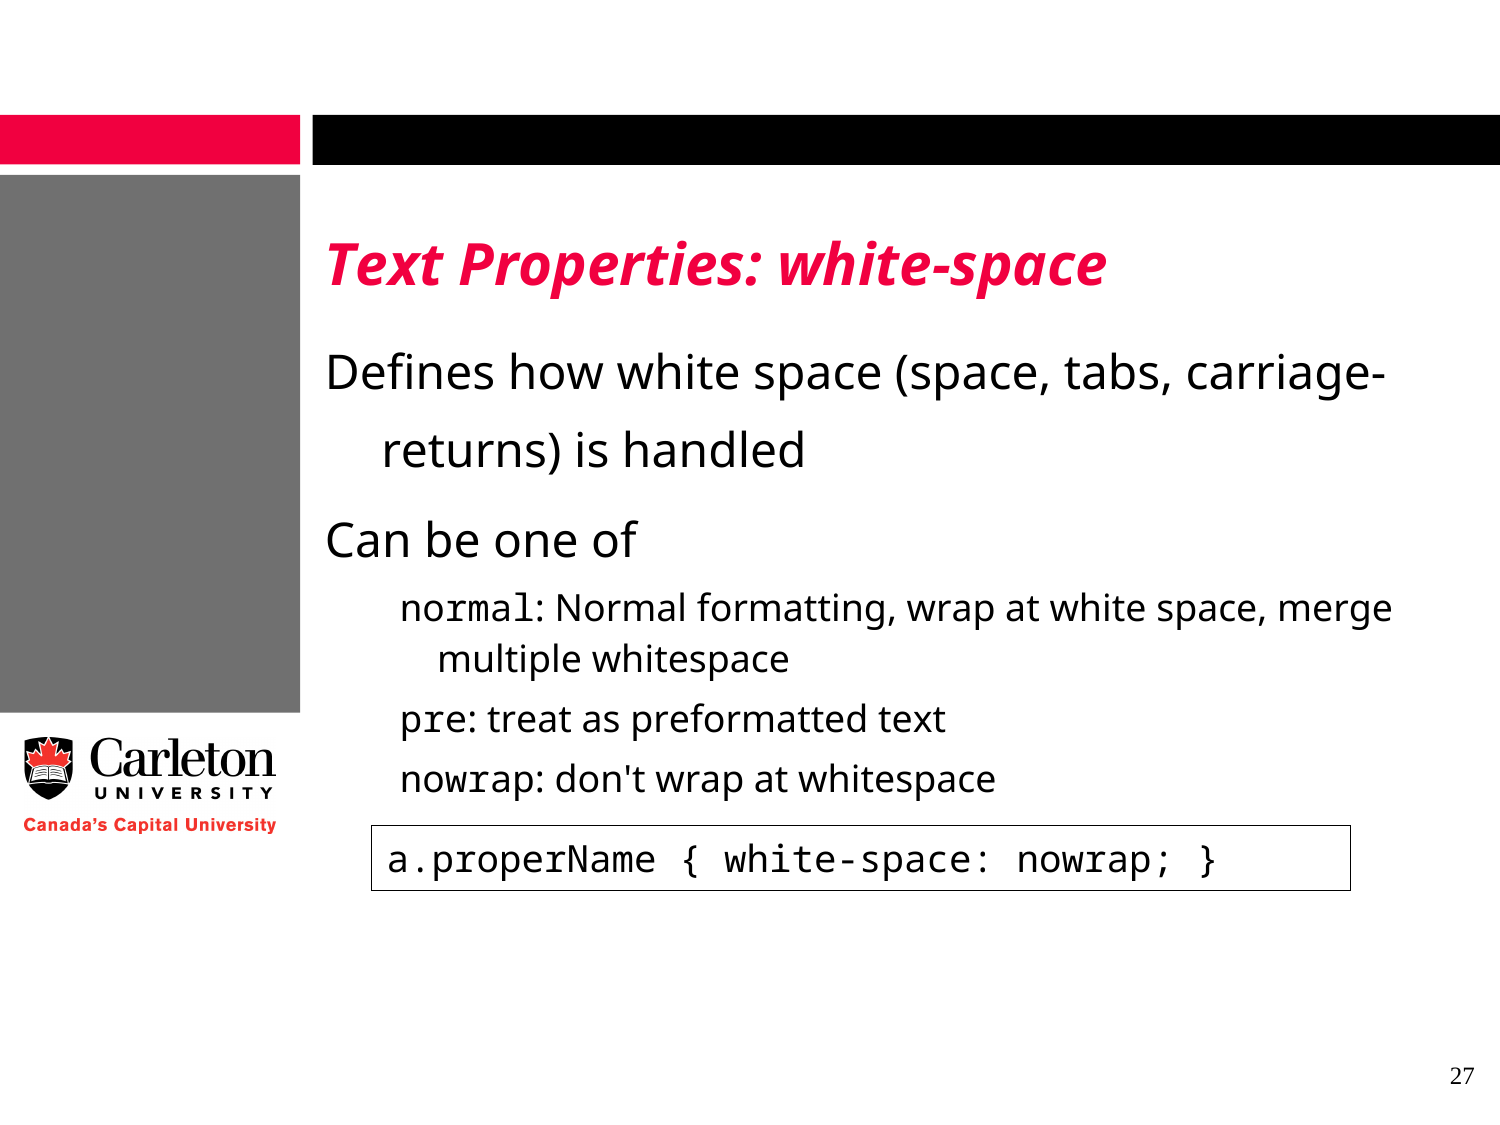

# Text Properties: white-space
Defines how white space (space, tabs, carriage-returns) is handled
Can be one of
normal: Normal formatting, wrap at white space, merge multiple whitespace
pre: treat as preformatted text
nowrap: don't wrap at whitespace
a.properName { white-space: nowrap; }
27